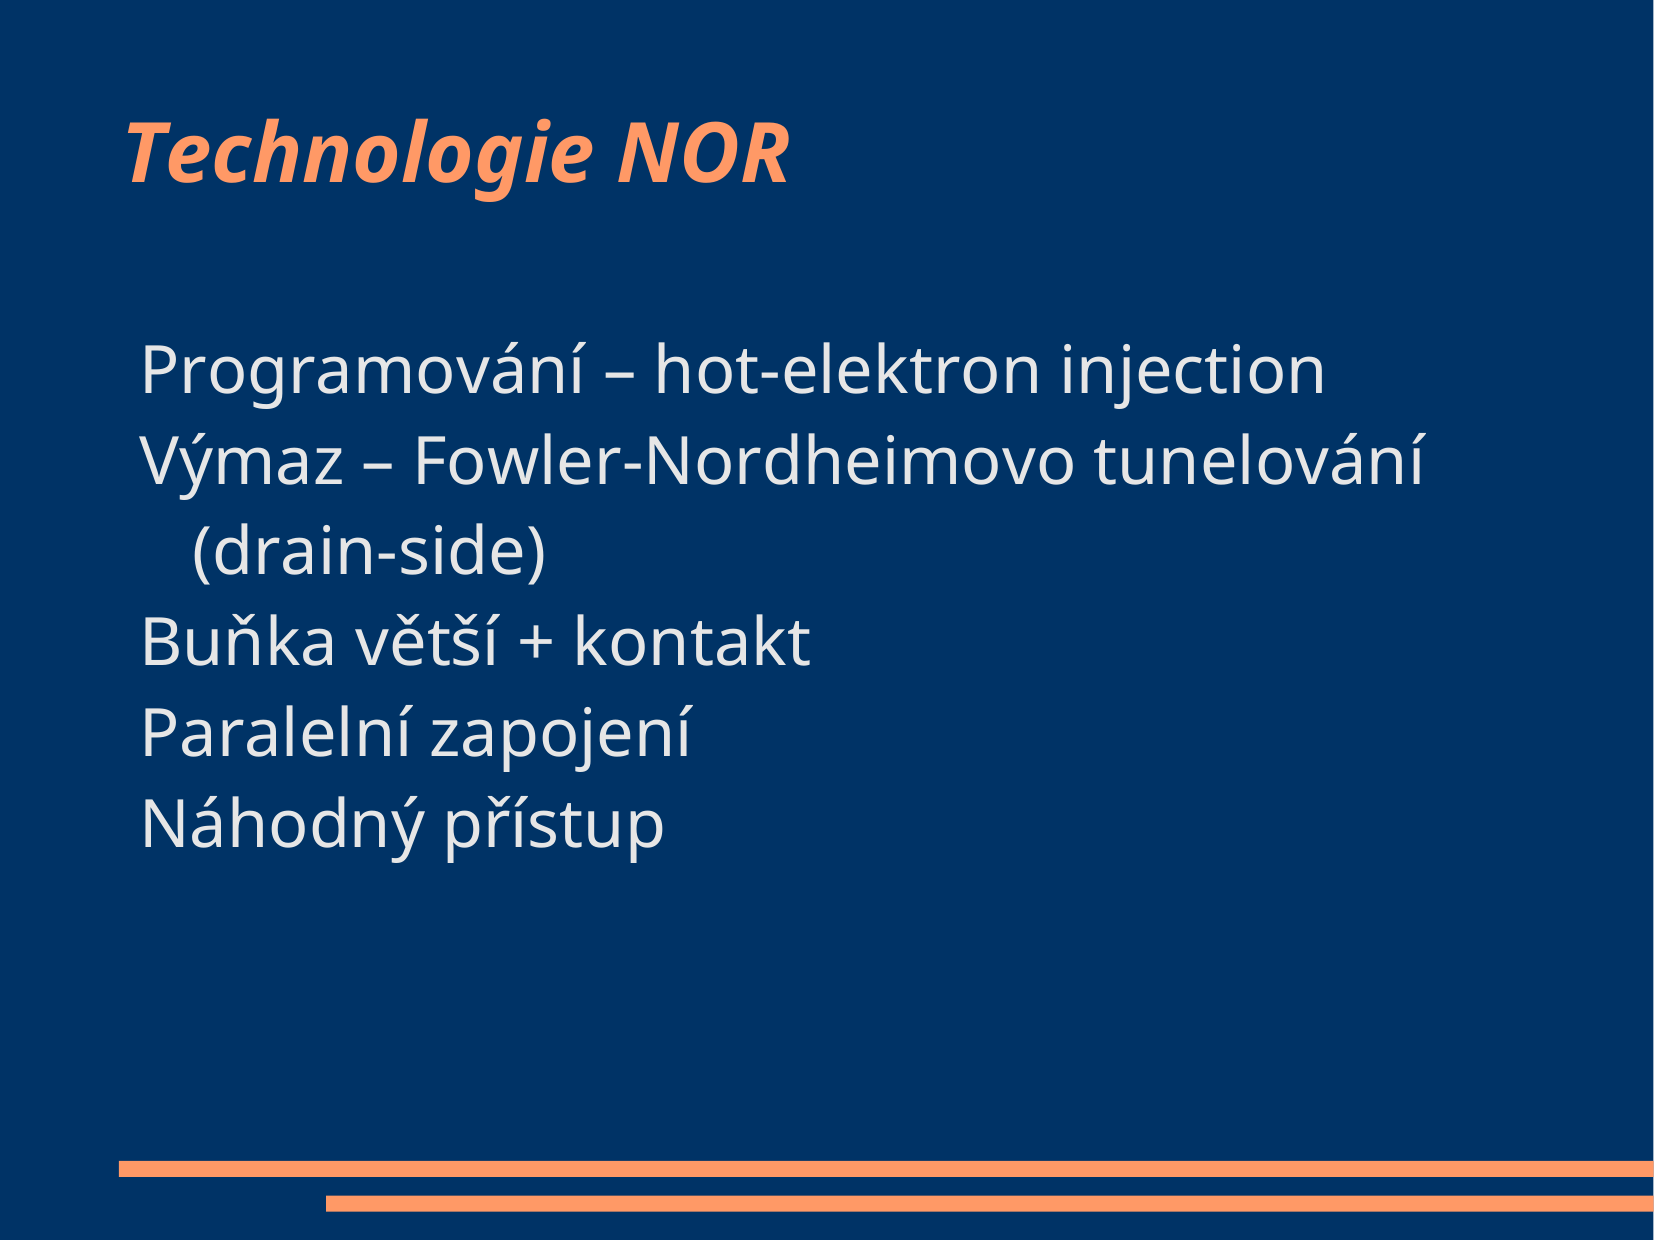

# Technologie NOR
Programování – hot-elektron injection
Výmaz – Fowler-Nordheimovo tunelování (drain-side)
Buňka větší + kontakt
Paralelní zapojení
Náhodný přístup